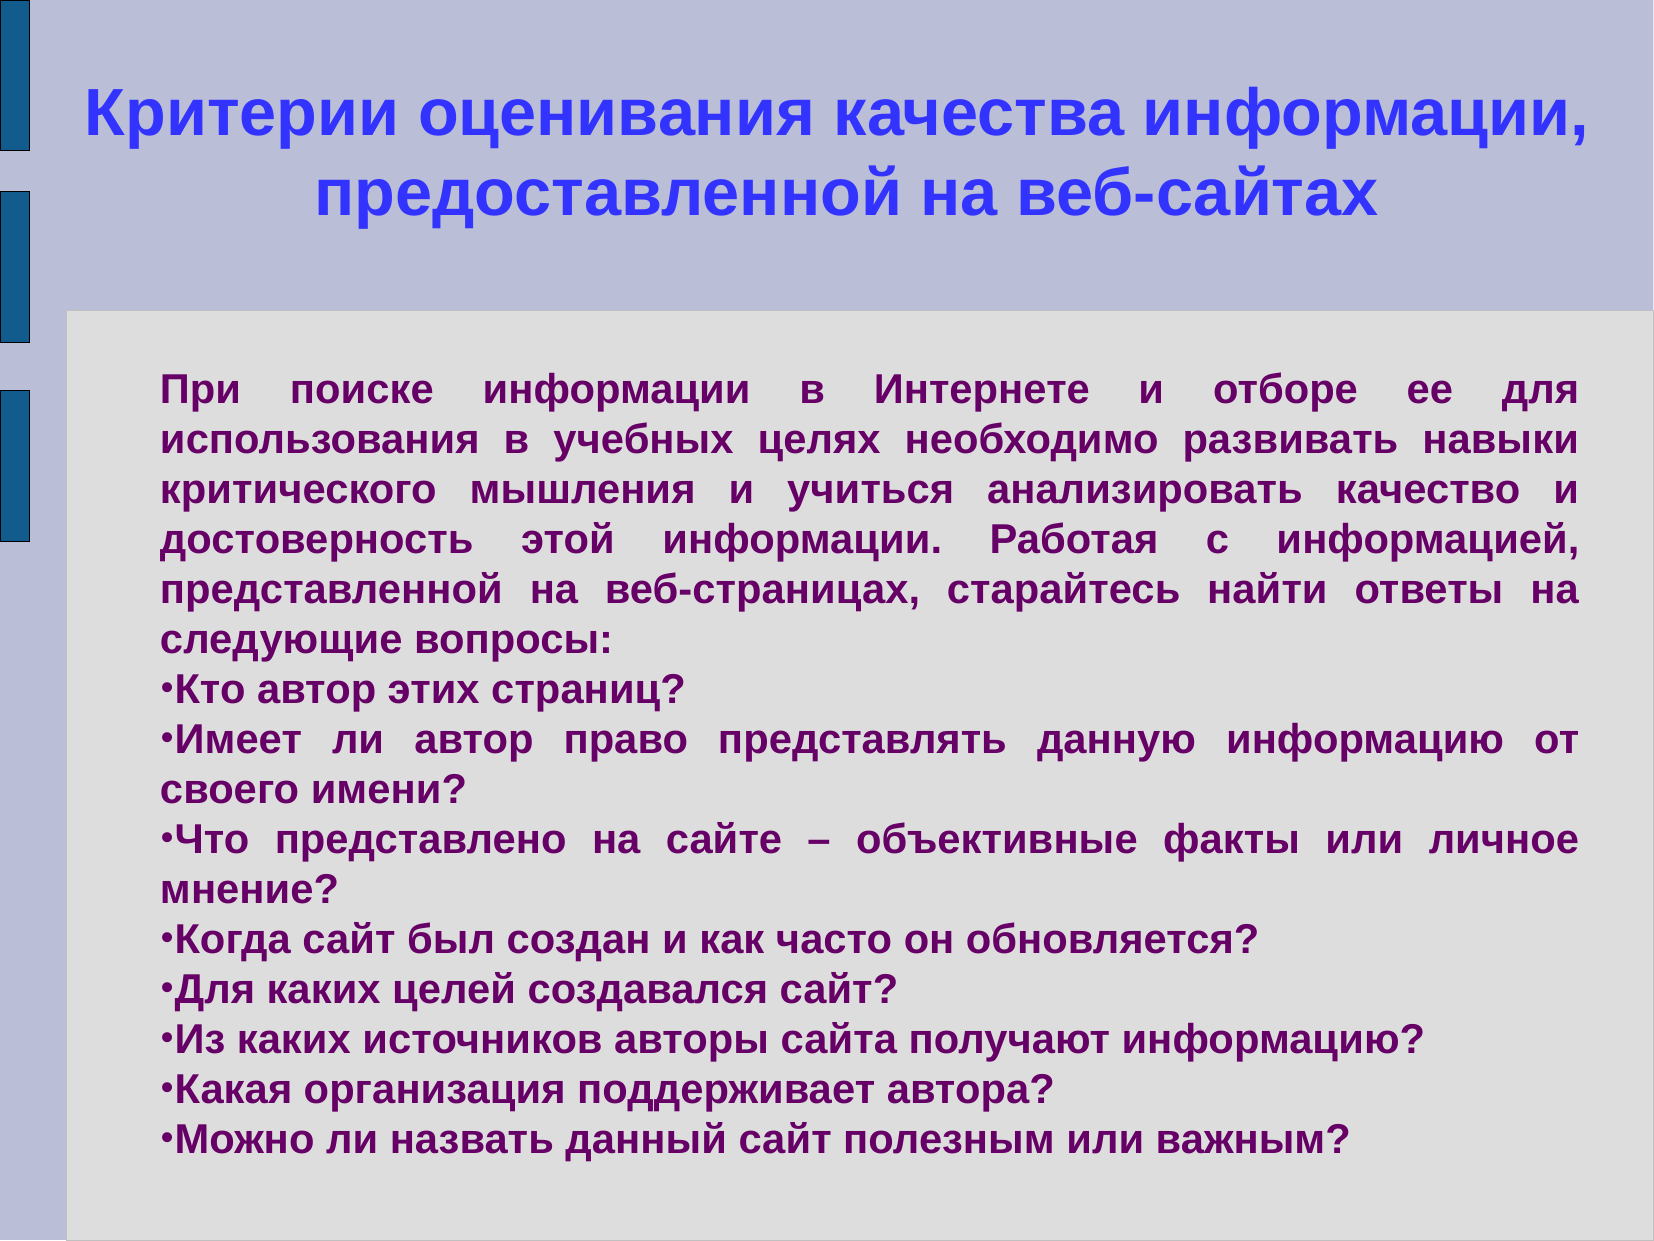

Критерии оценивания качества информации,
предоставленной на веб-сайтах
При поиске информации в Интернете и отборе ее для использования в учебных целях необходимо развивать навыки критического мышления и учиться анализировать качество и достоверность этой информации. Работая с информацией, представленной на веб-страницах, старайтесь найти ответы на следующие вопросы:
Кто автор этих страниц?
Имеет ли автор право представлять данную информацию от своего имени?
Что представлено на сайте – объективные факты или личное мнение?
Когда сайт был создан и как часто он обновляется?
Для каких целей создавался сайт?
Из каких источников авторы сайта получают информацию?
Какая организация поддерживает автора?
Можно ли назвать данный сайт полезным или важным?